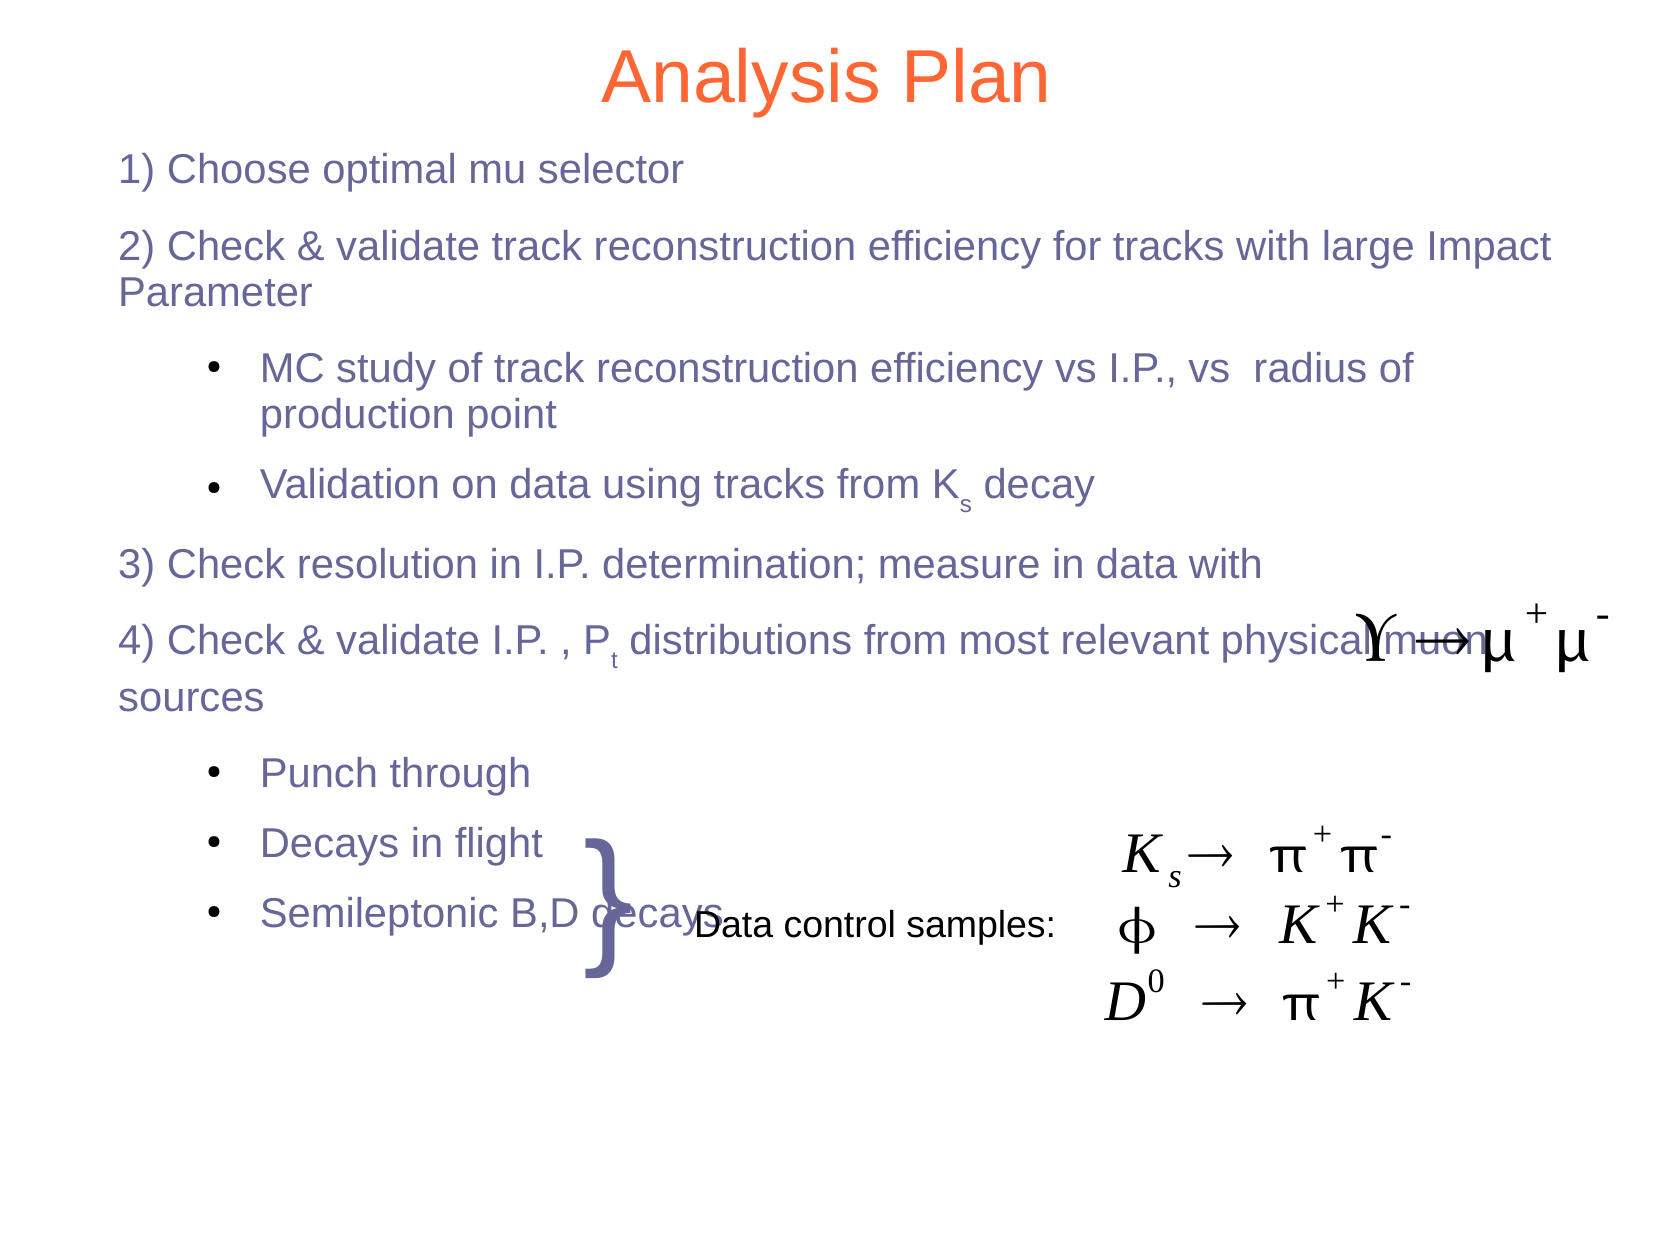

# Analysis Plan
1) Choose optimal mu selector
2) Check & validate track reconstruction efficiency for tracks with large Impact Parameter
MC study of track reconstruction efficiency vs I.P., vs radius of production point
Validation on data using tracks from Ks decay
3) Check resolution in I.P. determination; measure in data with
4) Check & validate I.P. , Pt distributions from most relevant physical muon sources
Punch through
Decays in flight
Semileptonic B,D decays
}
Data control samples: